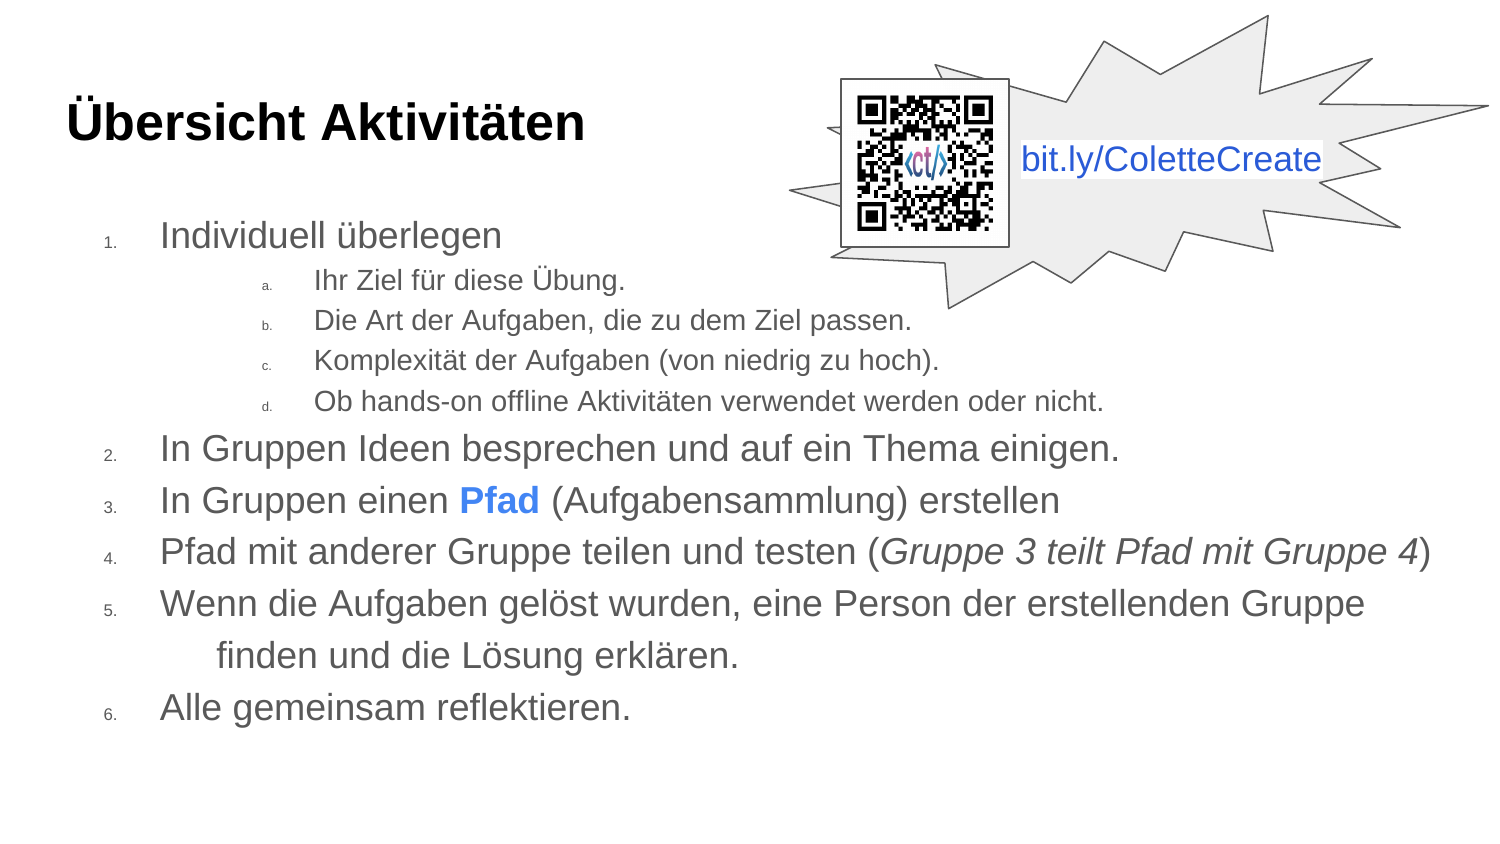

Übersicht Aktivitäten
bit.ly/ColetteCreate
# Individuell überlegen
Ihr Ziel für diese Übung.
Die Art der Aufgaben, die zu dem Ziel passen.
Komplexität der Aufgaben (von niedrig zu hoch).
Ob hands-on offline Aktivitäten verwendet werden oder nicht.
In Gruppen Ideen besprechen und auf ein Thema einigen.
In Gruppen einen Pfad (Aufgabensammlung) erstellen
Pfad mit anderer Gruppe teilen und testen (Gruppe 3 teilt Pfad mit Gruppe 4)
Wenn die Aufgaben gelöst wurden, eine Person der erstellenden Gruppe finden und die Lösung erklären.
Alle gemeinsam reflektieren.